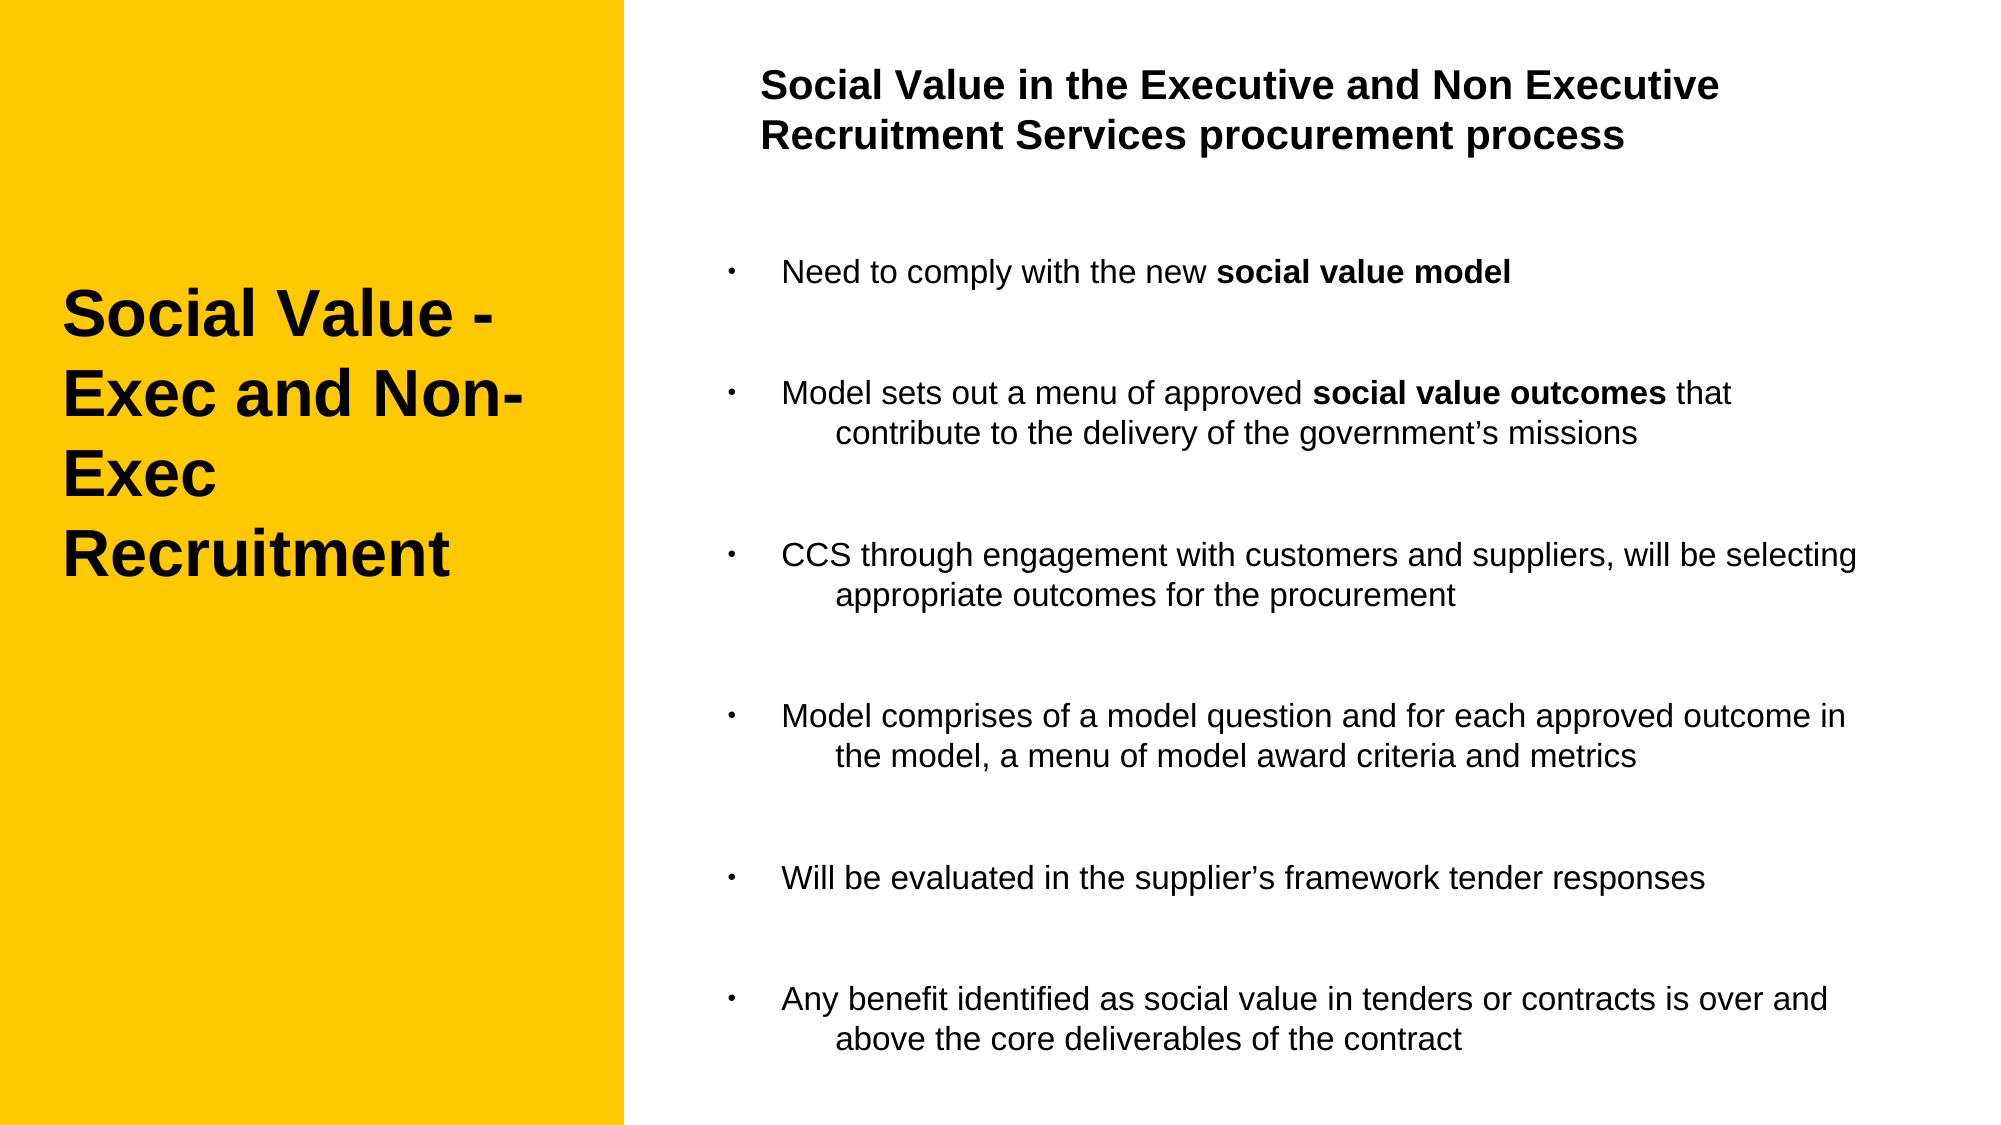

Social Value in the Executive and Non Executive Recruitment Services procurement process
Need to comply with the new social value model
Model sets out a menu of approved social value outcomes that contribute to the delivery of the government’s missions
CCS through engagement with customers and suppliers, will be selecting appropriate outcomes for the procurement
Model comprises of a model question and for each approved outcome in the model, a menu of model award criteria and metrics
Will be evaluated in the supplier’s framework tender responses
Any benefit identified as social value in tenders or contracts is over and above the core deliverables of the contract
# Social Value -
Exec and Non-Exec Recruitment
Interims